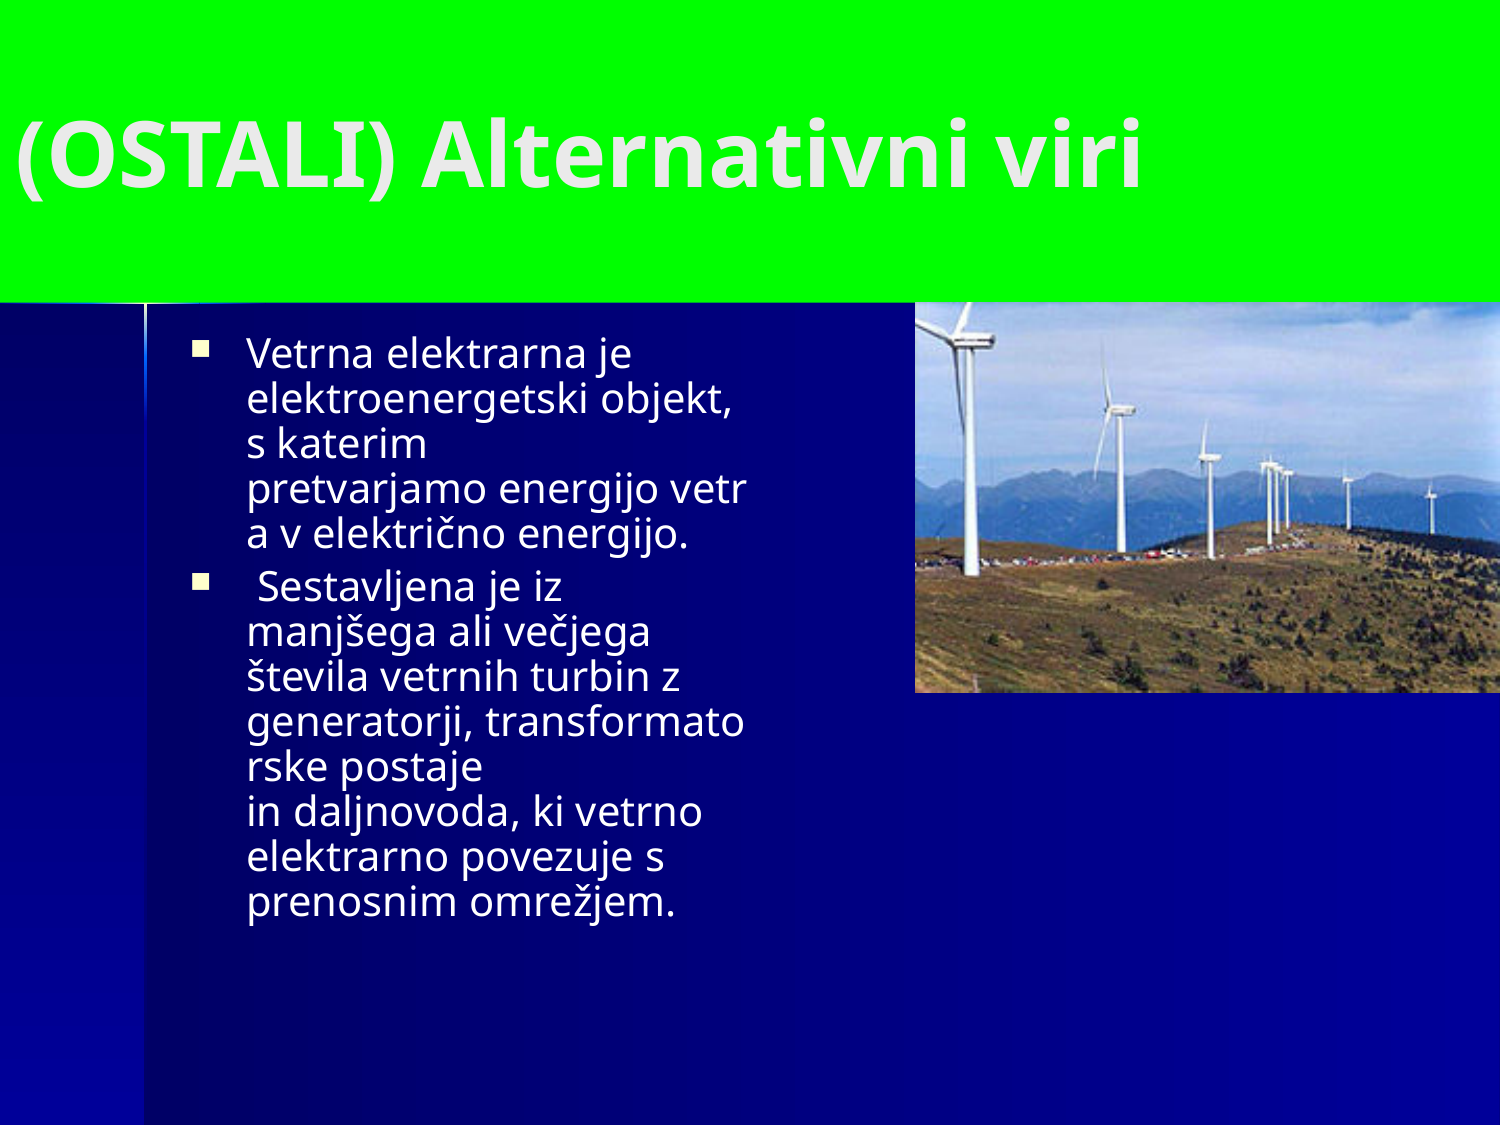

# (OSTALI) Alternativni viri
Vetrna elektrarna je elektroenergetski objekt, s katerim pretvarjamo energijo vetra v električno energijo.
 Sestavljena je iz manjšega ali večjega števila vetrnih turbin z generatorji, transformatorske postaje in daljnovoda, ki vetrno elektrarno povezuje s prenosnim omrežjem.